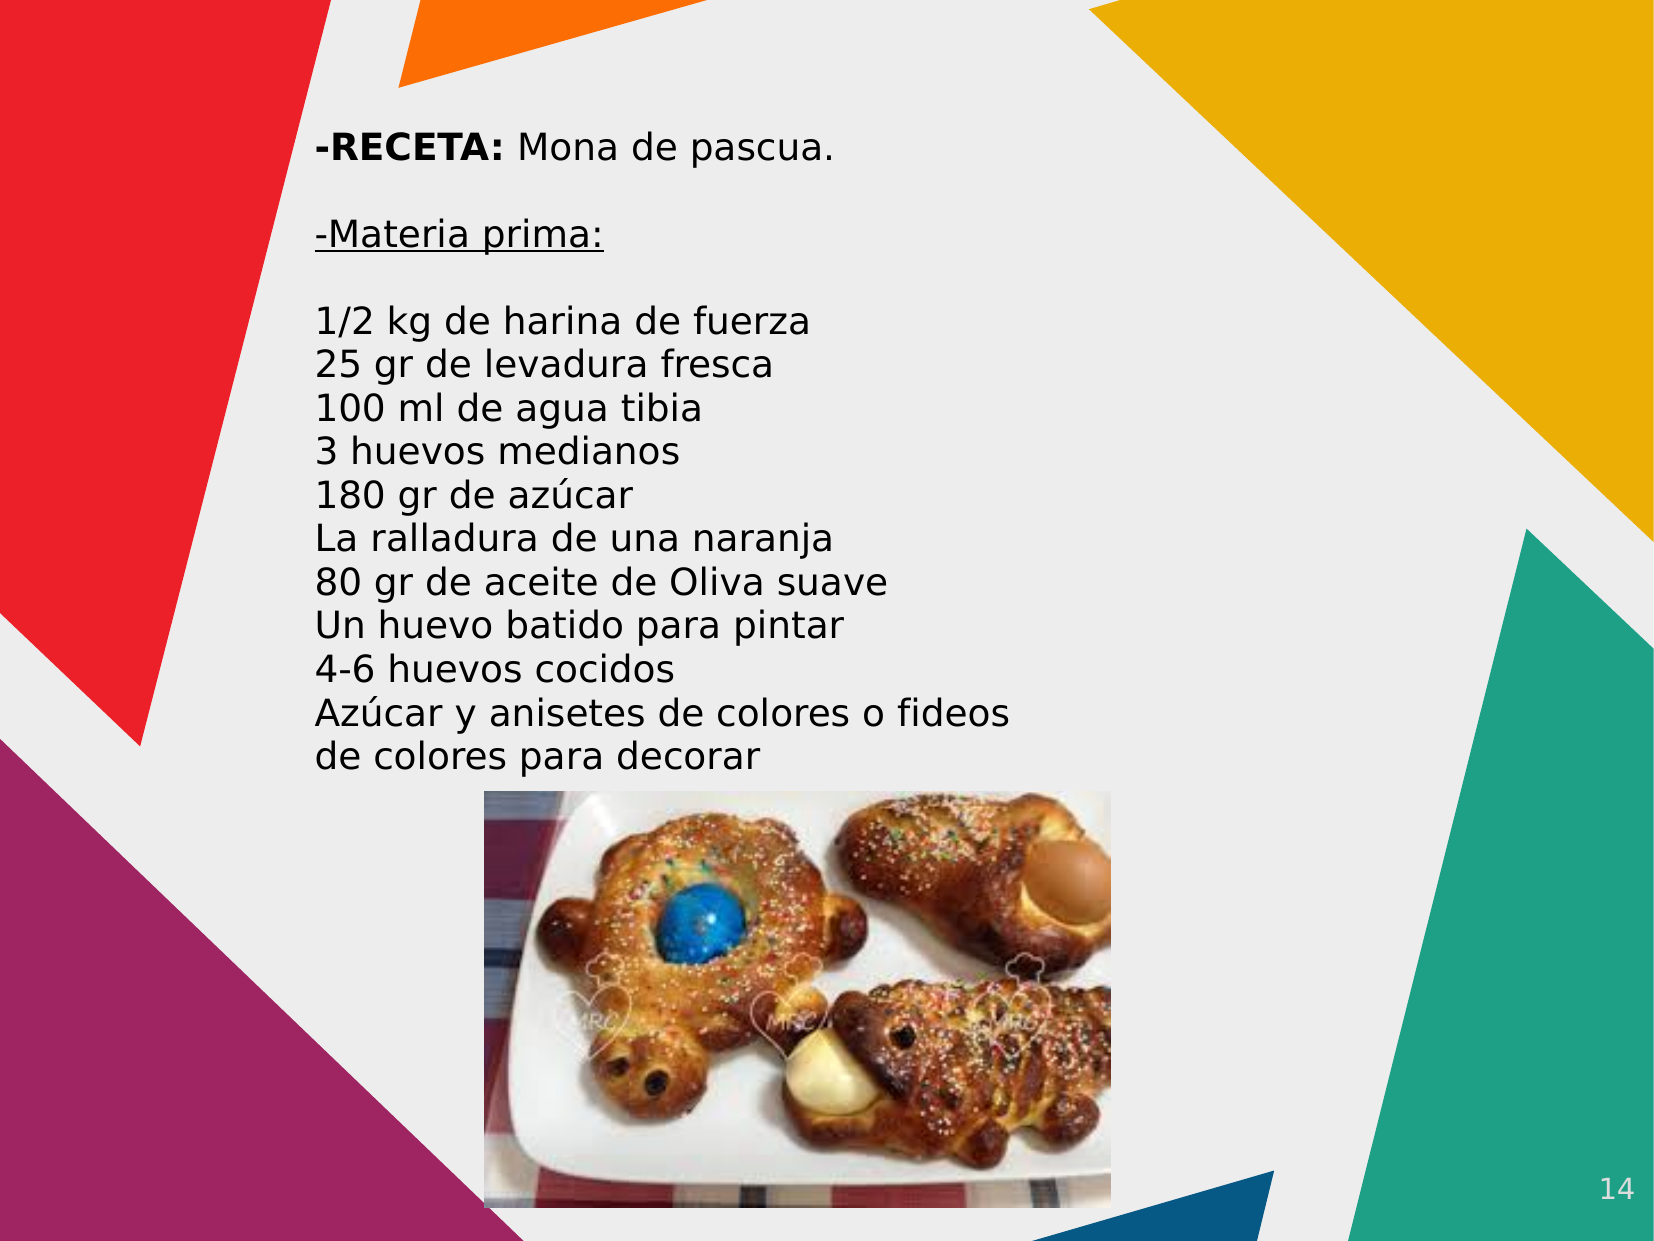

-RECETA: Mona de pascua.
-Materia prima:
1/2 kg de harina de fuerza
25 gr de levadura fresca
100 ml de agua tibia
3 huevos medianos
180 gr de azúcar
La ralladura de una naranja
80 gr de aceite de Oliva suave
Un huevo batido para pintar
4-6 huevos cocidos
Azúcar y anisetes de colores o fideos de colores para decorar
14